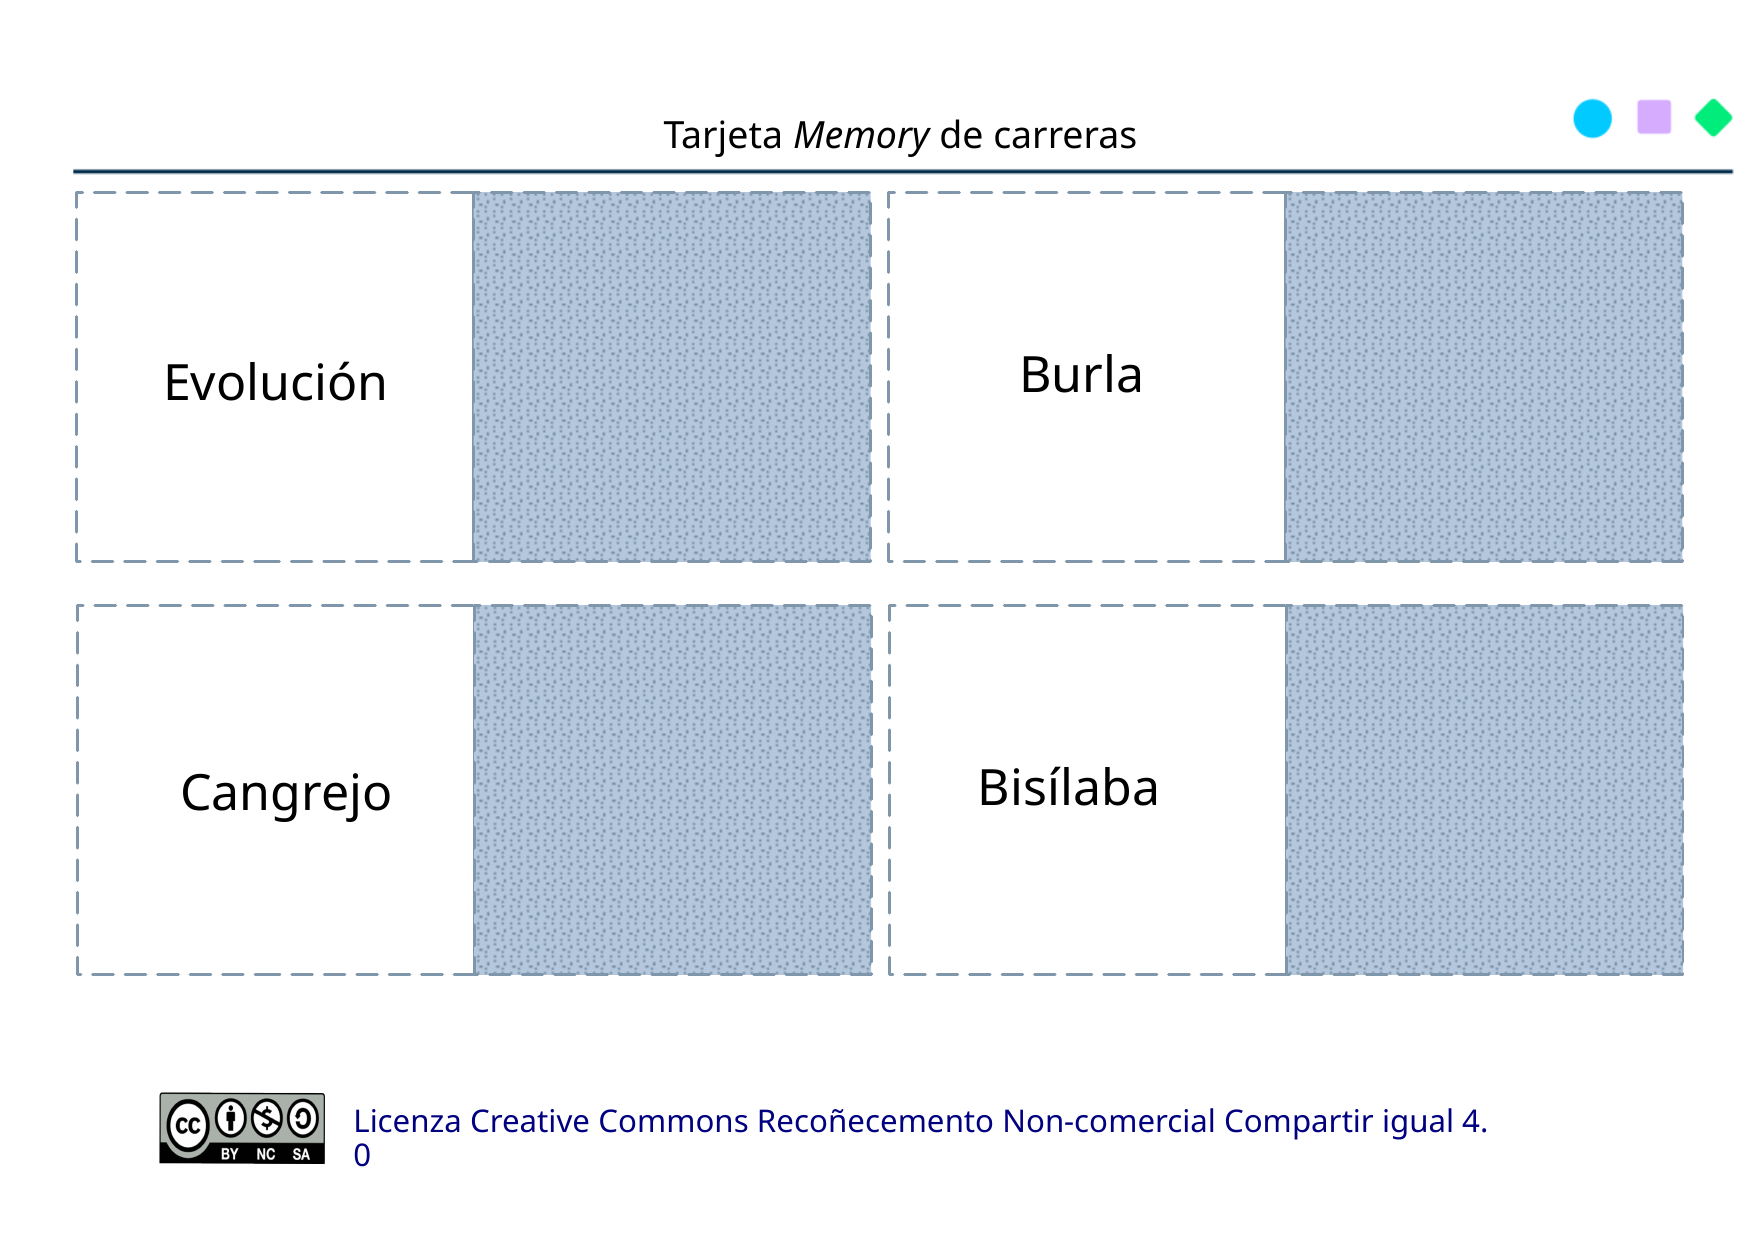

Tarjeta Memory de carreras
Burla
Evolución
Bisílaba
Cangrejo
Licenza Creative Commons Recoñecemento Non-comercial Compartir igual 4.0